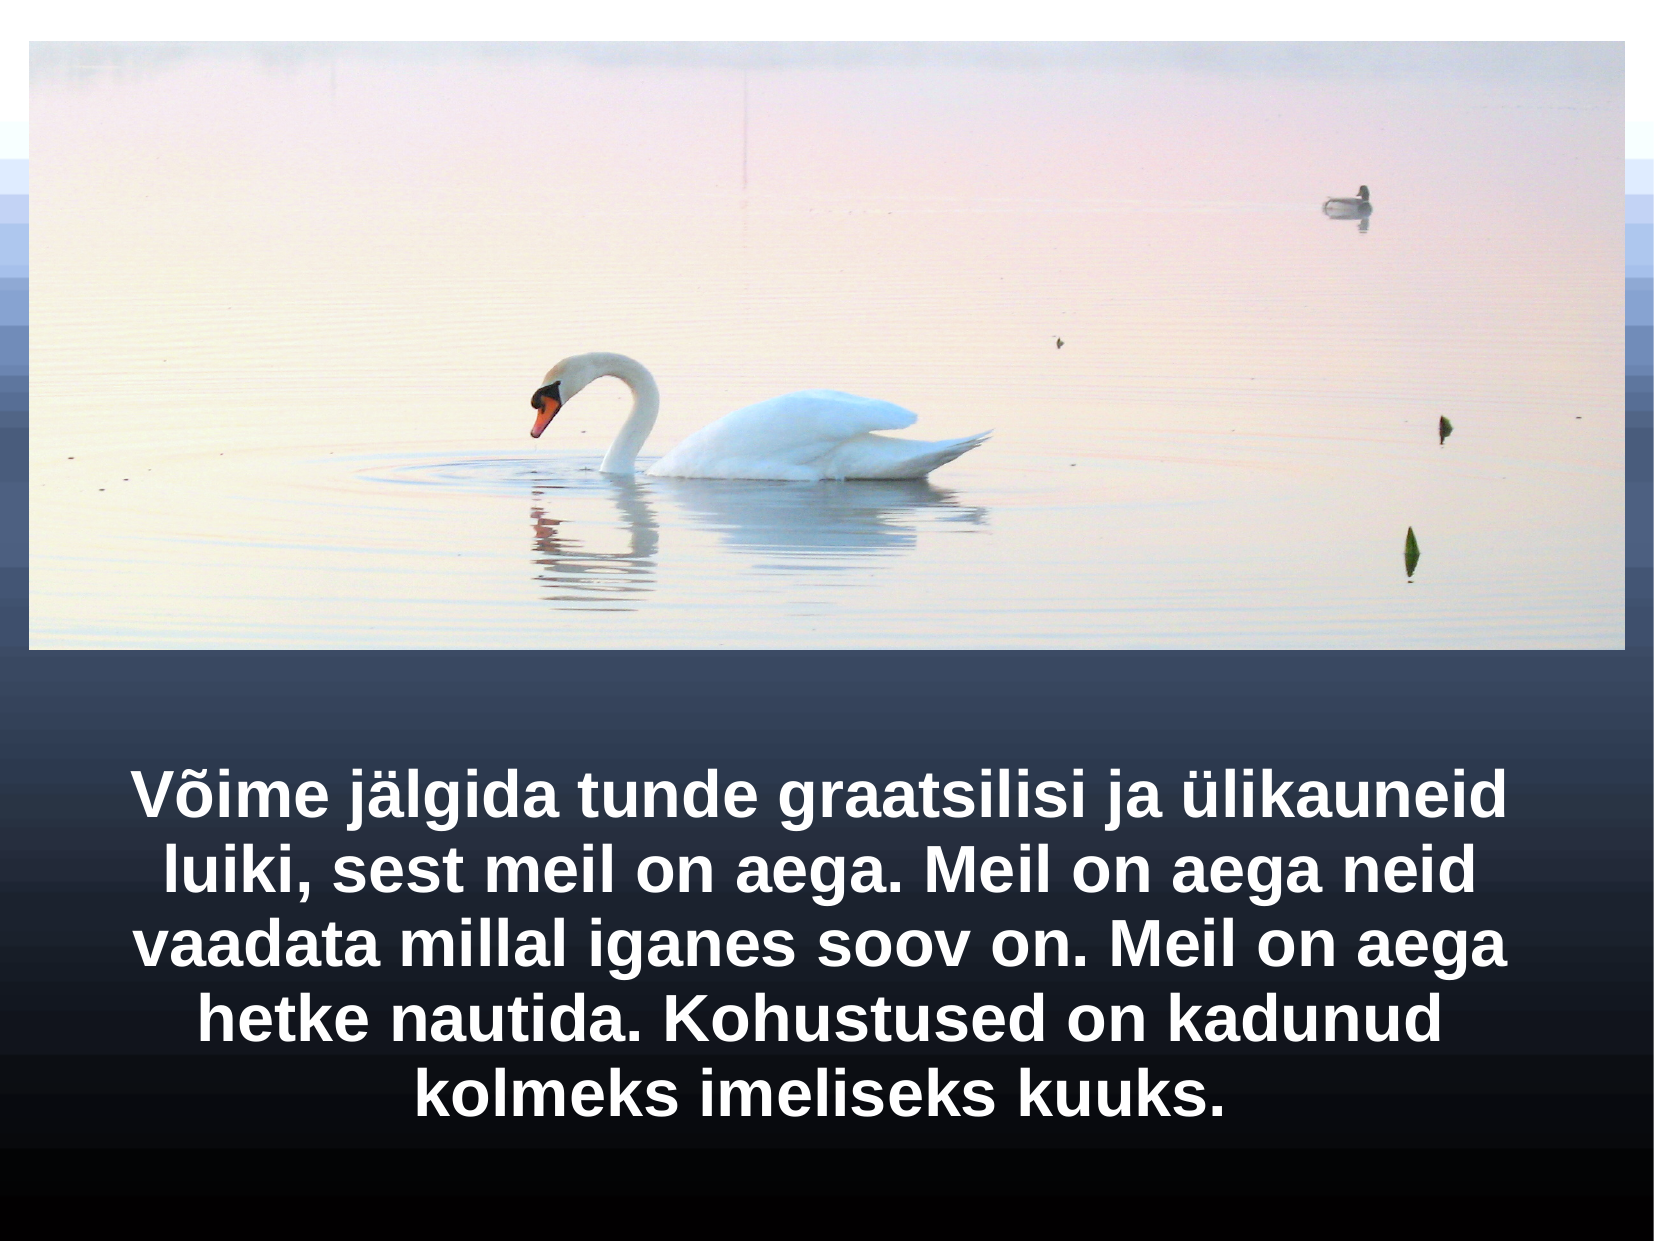

# Võime jälgida tunde graatsilisi ja ülikauneid luiki, sest meil on aega. Meil on aega neid vaadata millal iganes soov on. Meil on aega hetke nautida. Kohustused on kadunud kolmeks imeliseks kuuks.